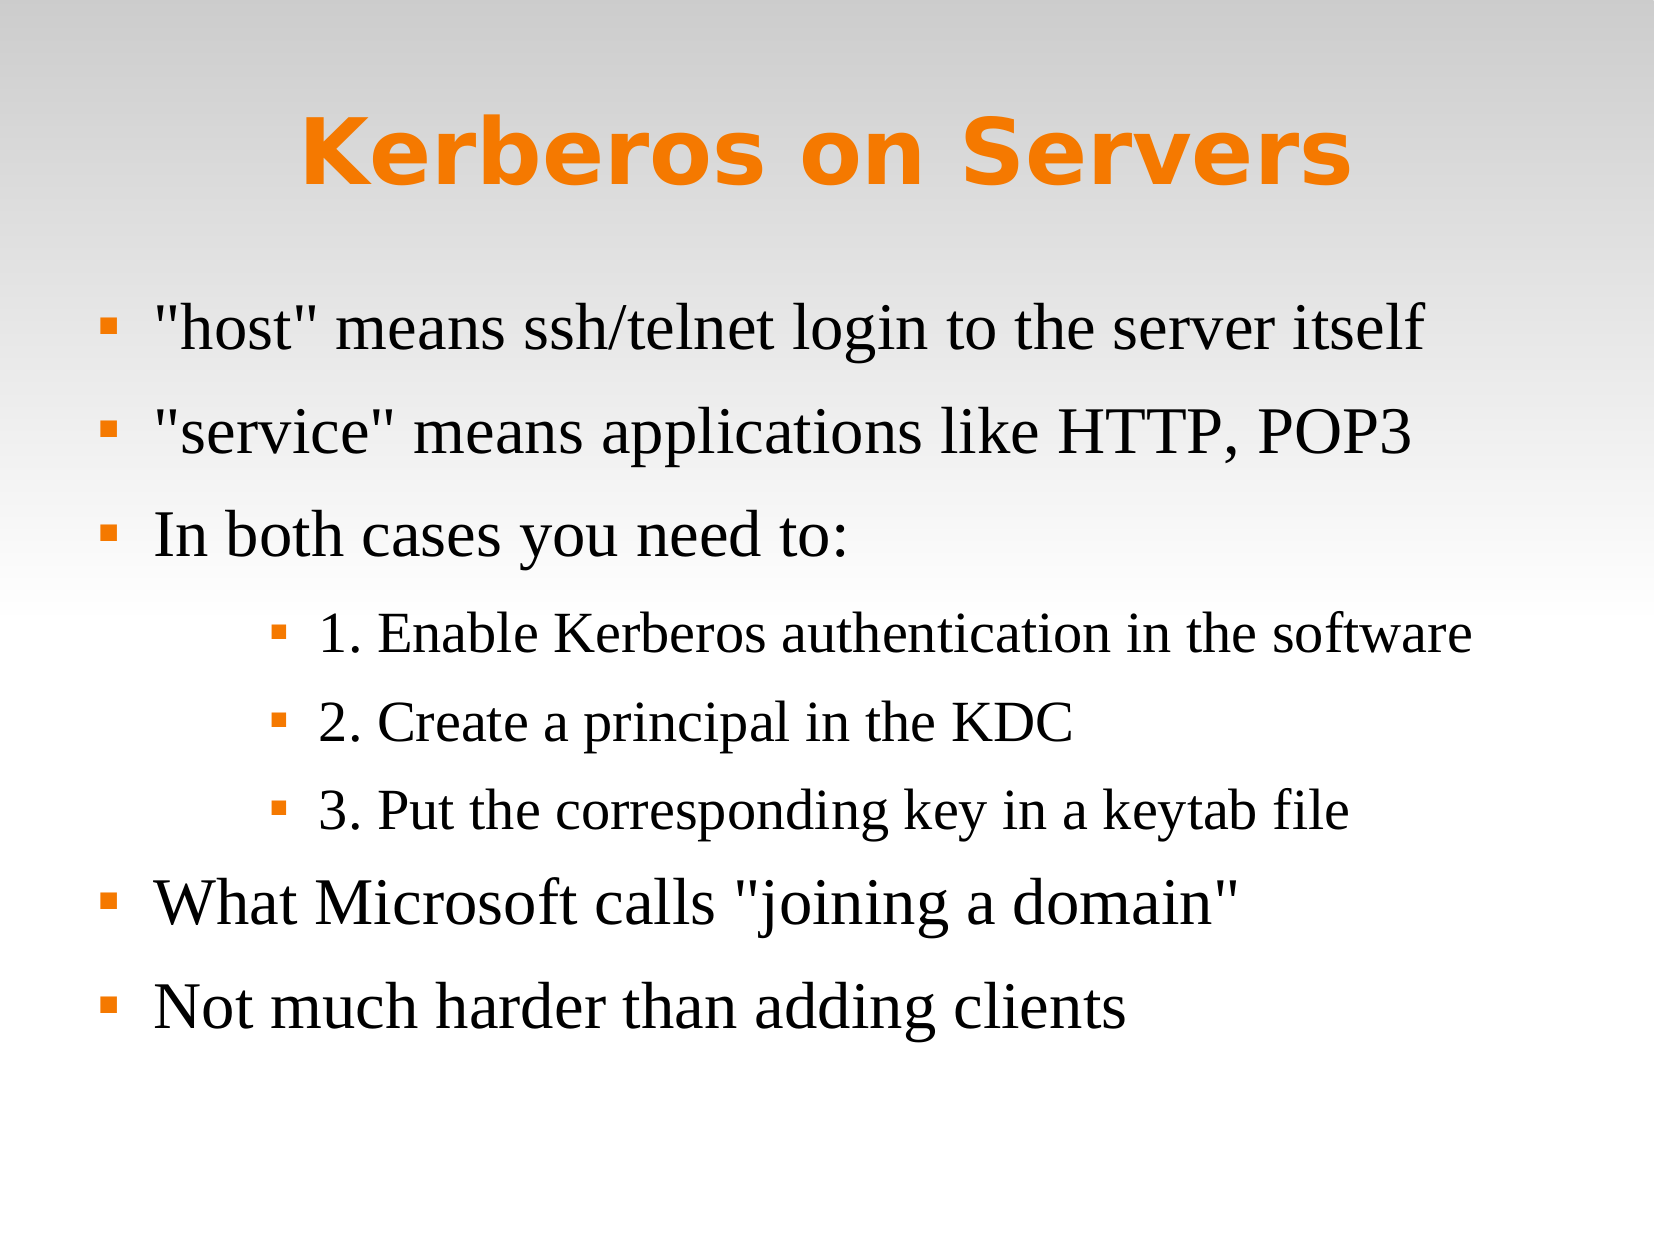

# Kerberos on Servers
"host" means ssh/telnet login to the server itself
"service" means applications like HTTP, POP3
In both cases you need to:
1. Enable Kerberos authentication in the software
2. Create a principal in the KDC
3. Put the corresponding key in a keytab file
What Microsoft calls "joining a domain"
Not much harder than adding clients